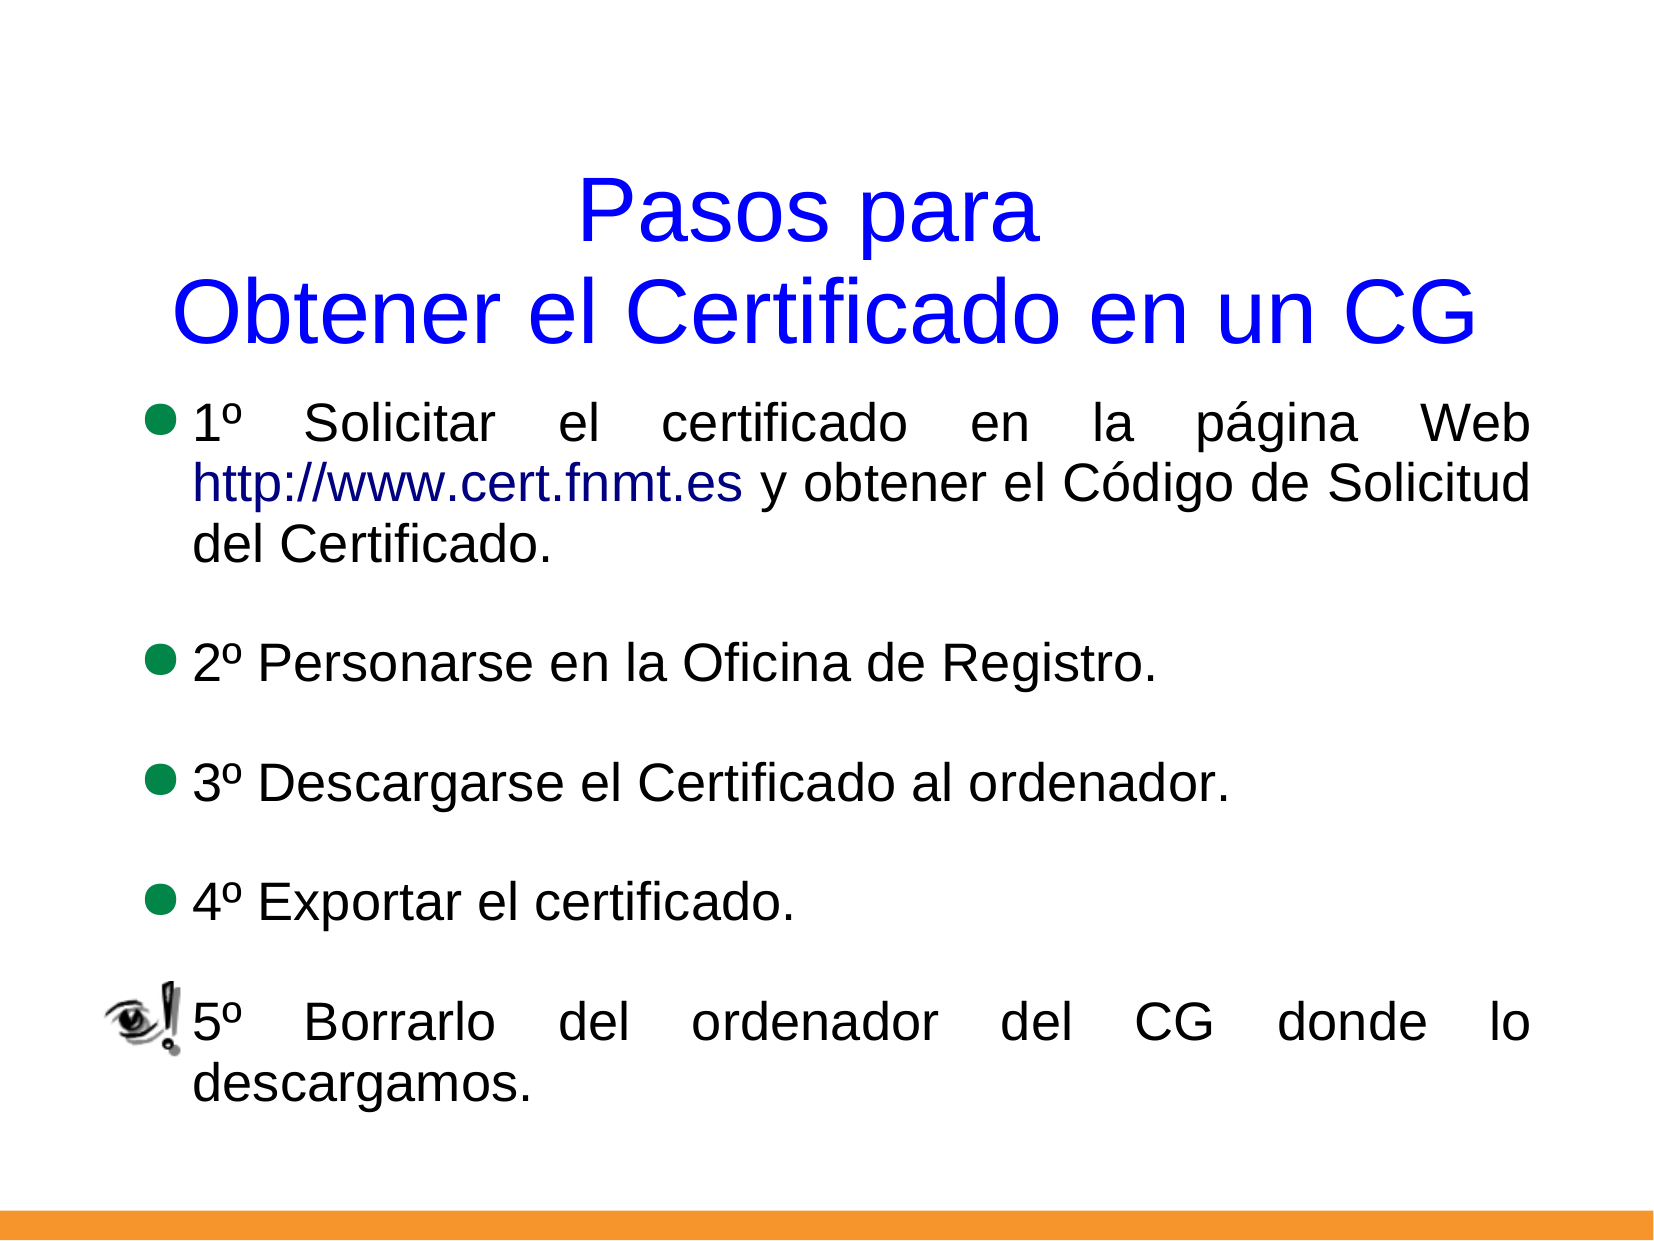

# Pasos para Obtener el Certificado en un CG
1º Solicitar el certificado en la página Web http://www.cert.fnmt.es y obtener el Código de Solicitud del Certificado.
2º Personarse en la Oficina de Registro.
3º Descargarse el Certificado al ordenador.
4º Exportar el certificado.
5º Borrarlo del ordenador del CG donde lo descargamos.